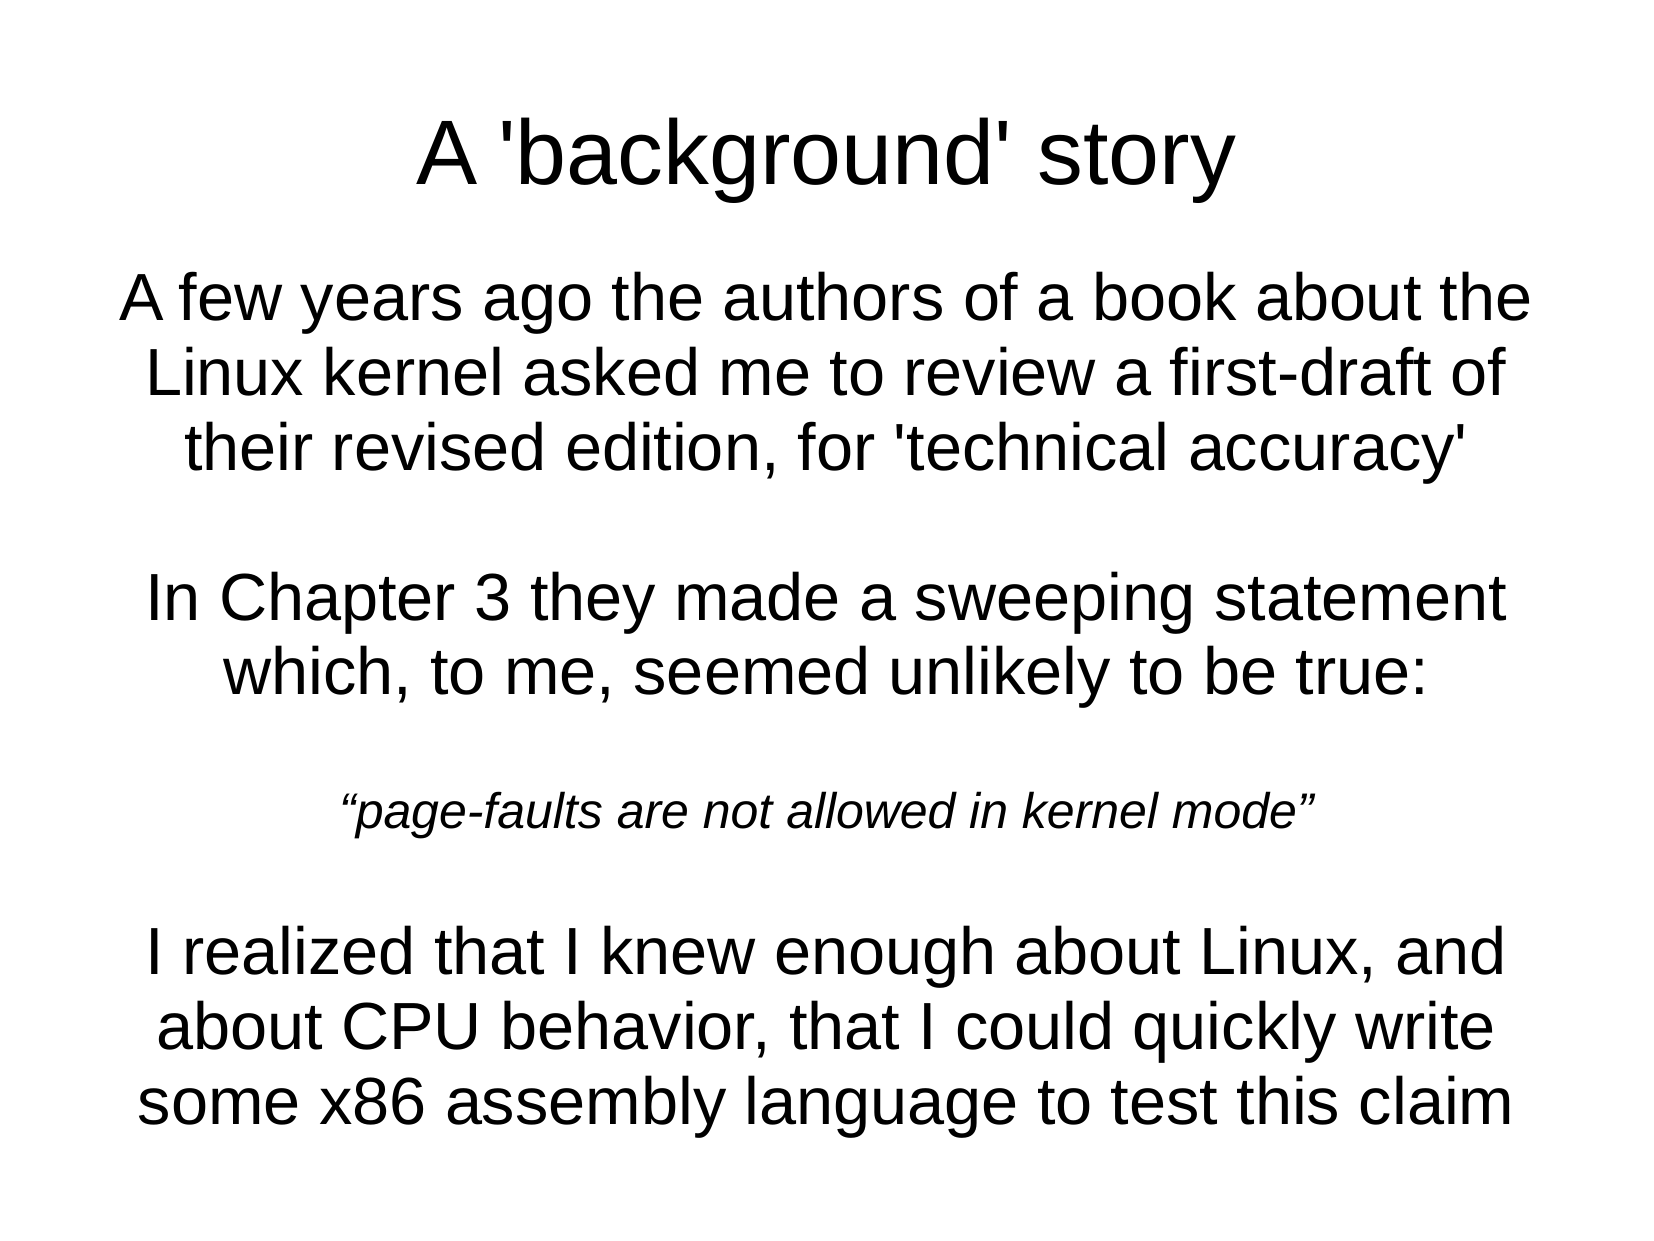

A 'background' story
# A few years ago the authors of a book about the Linux kernel asked me to review a first-draft of their revised edition, for 'technical accuracy'
In Chapter 3 they made a sweeping statement which, to me, seemed unlikely to be true:
“page-faults are not allowed in kernel mode”
I realized that I knew enough about Linux, and about CPU behavior, that I could quickly write some x86 assembly language to test this claim